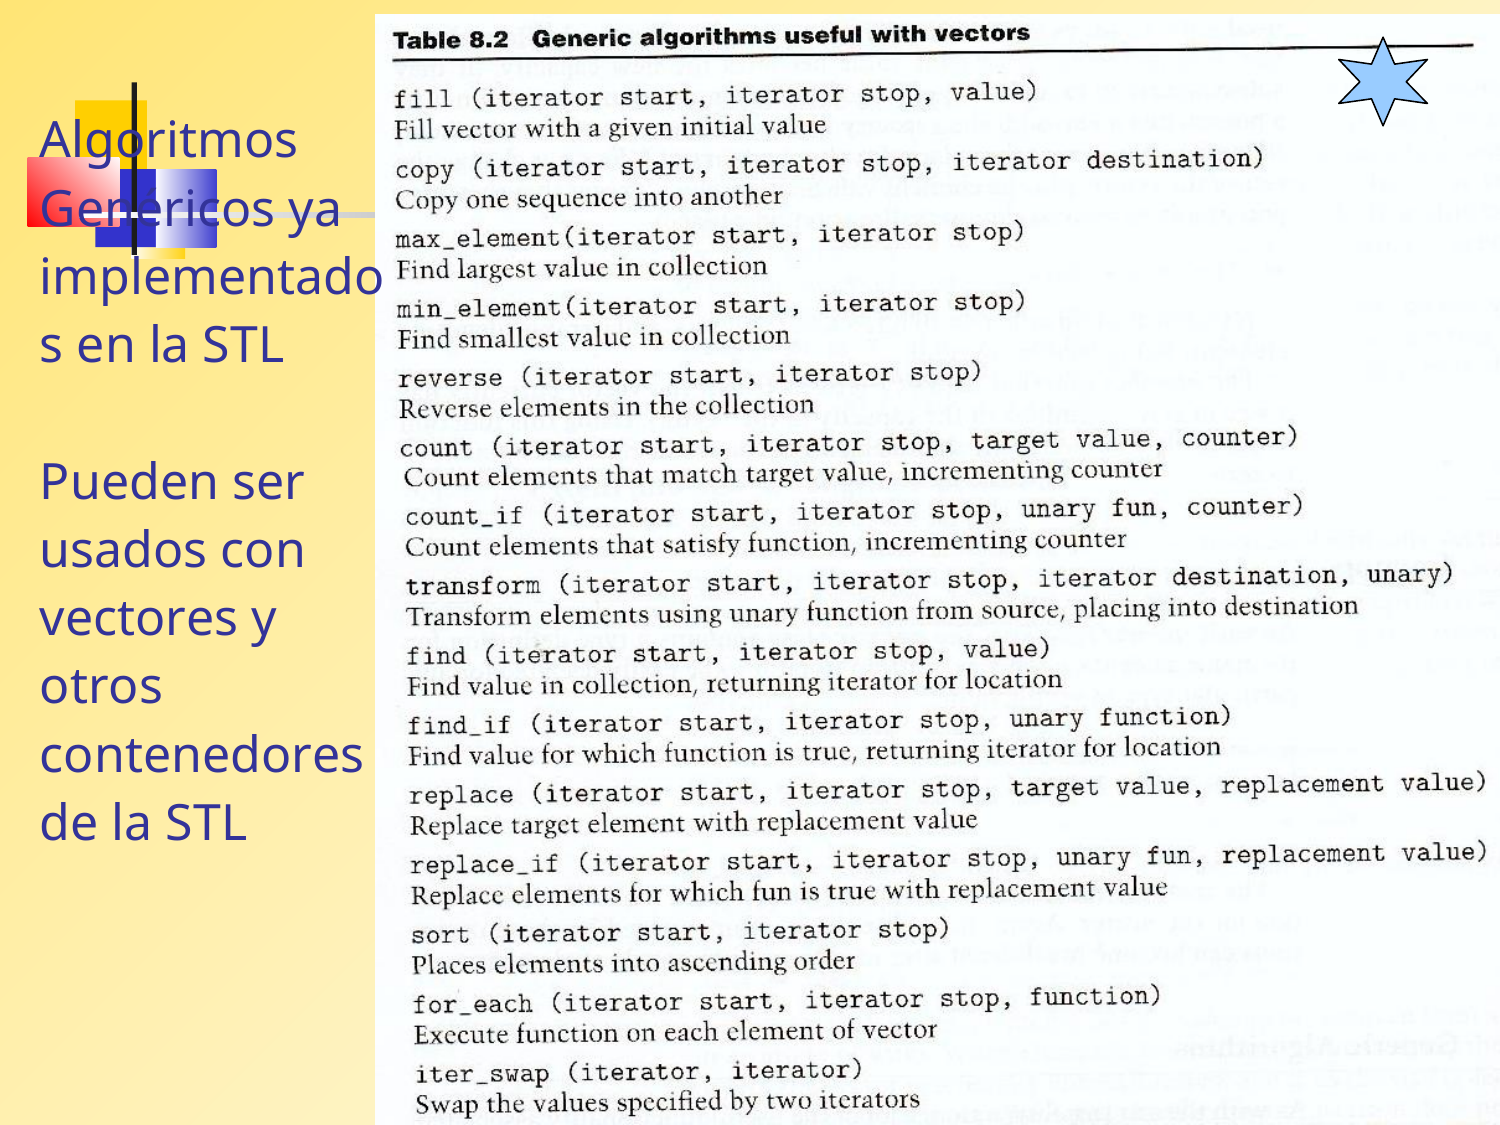

# Algoritmos Genéricos ya implementados en la STL Pueden ser usados con vectores y otros contenedores de la STL